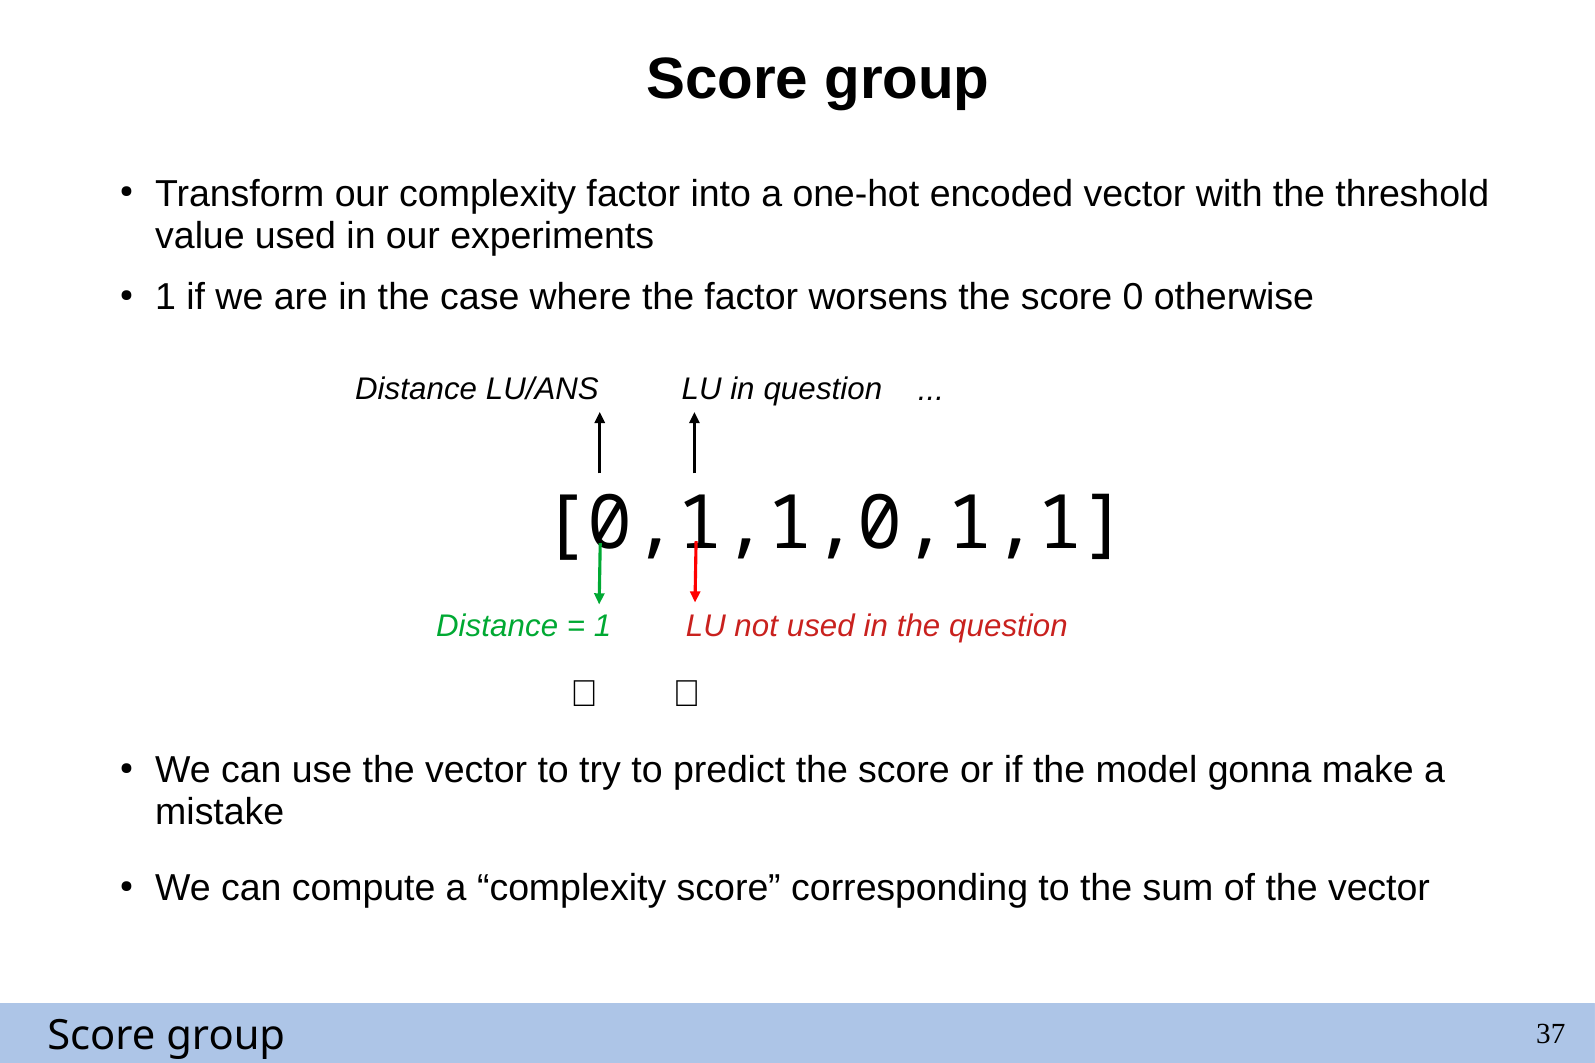

Score group
Transform our complexity factor into a one-hot encoded vector with the threshold value used in our experiments
1 if we are in the case where the factor worsens the score 0 otherwise
Distance LU/ANS
LU in question
...
[0,1,1,0,1,1]
Distance = 1
LU not used in the question
➕
➖
We can use the vector to try to predict the score or if the model gonna make a mistake
We can compute a “complexity score” corresponding to the sum of the vector
# Score group